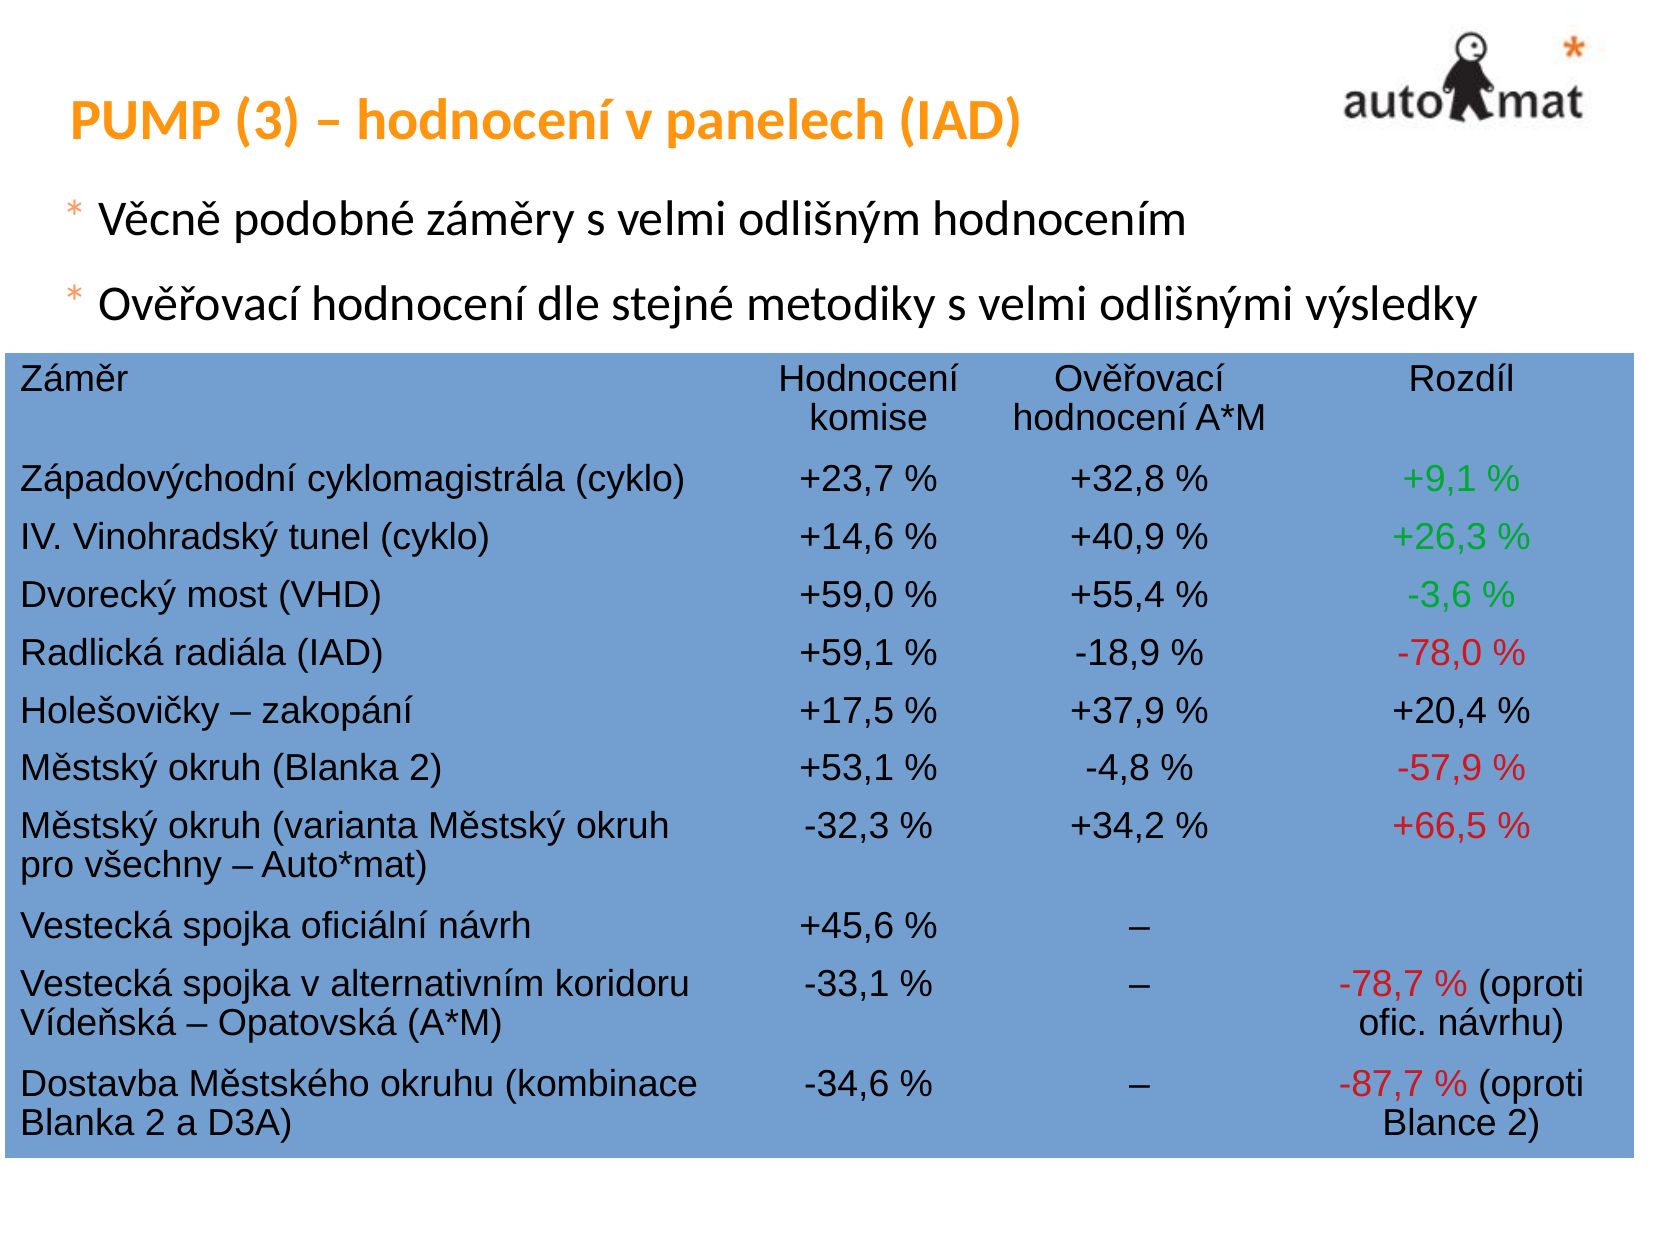

PUMP (3) – hodnocení v panelech (IAD)
* Věcně podobné záměry s velmi odlišným hodnocením
* Ověřovací hodnocení dle stejné metodiky s velmi odlišnými výsledky
| Záměr | Hodnocení komise | Ověřovací hodnocení A\*M | Rozdíl |
| --- | --- | --- | --- |
| Západovýchodní cyklomagistrála (cyklo) | +23,7 % | +32,8 % | +9,1 % |
| IV. Vinohradský tunel (cyklo) | +14,6 % | +40,9 % | +26,3 % |
| Dvorecký most (VHD) | +59,0 % | +55,4 % | -3,6 % |
| Radlická radiála (IAD) | +59,1 % | -18,9 % | -78,0 % |
| Holešovičky – zakopání | +17,5 % | +37,9 % | +20,4 % |
| Městský okruh (Blanka 2) | +53,1 % | -4,8 % | -57,9 % |
| Městský okruh (varianta Městský okruh pro všechny – Auto\*mat) | -32,3 % | +34,2 % | +66,5 % |
| Vestecká spojka oficiální návrh | +45,6 % | – | |
| Vestecká spojka v alternativním koridoru Vídeňská – Opatovská (A\*M) | -33,1 % | – | -78,7 % (oproti ofic. návrhu) |
| Dostavba Městského okruhu (kombinace Blanka 2 a D3A) | -34,6 % | – | -87,7 % (oproti Blance 2) |